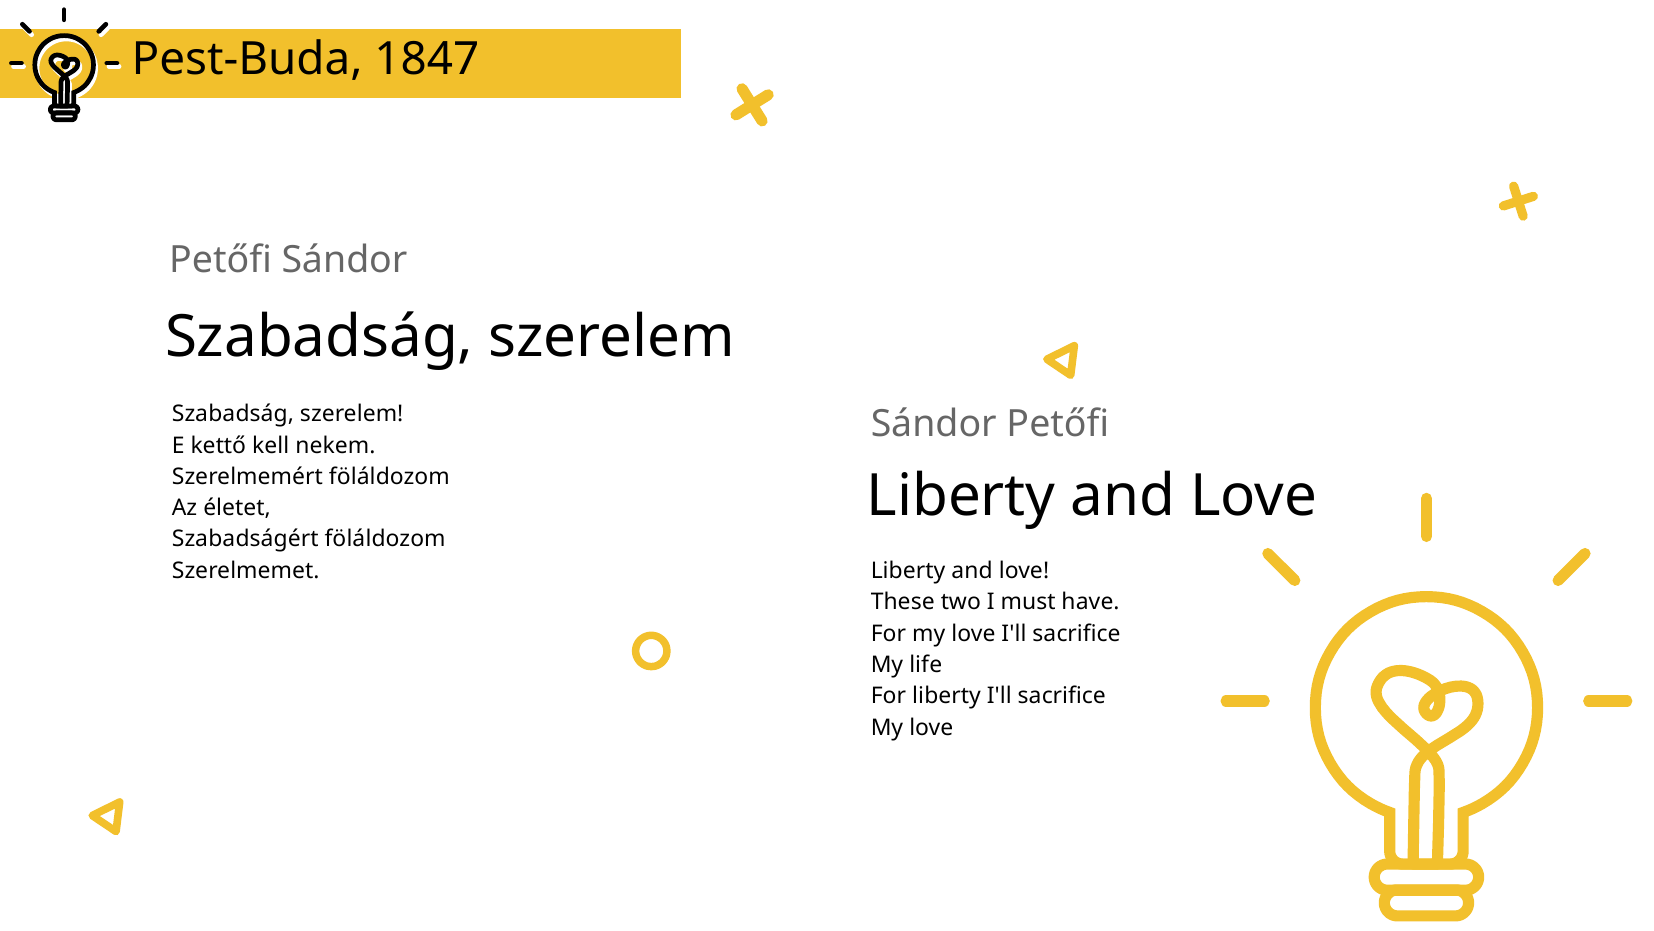

Pest-Buda, 1847
# Petőfi Sándor
Szabadság, szerelem
Szabadság, szerelem!
E kettő kell nekem.
Szerelmemért föláldozom
Az életet,
Szabadságért föláldozom
Szerelmemet.
Sándor Petőfi
Liberty and love!
These two I must have.
For my love I'll sacrifice
My life
For liberty I'll sacrifice
My love
Liberty and Love